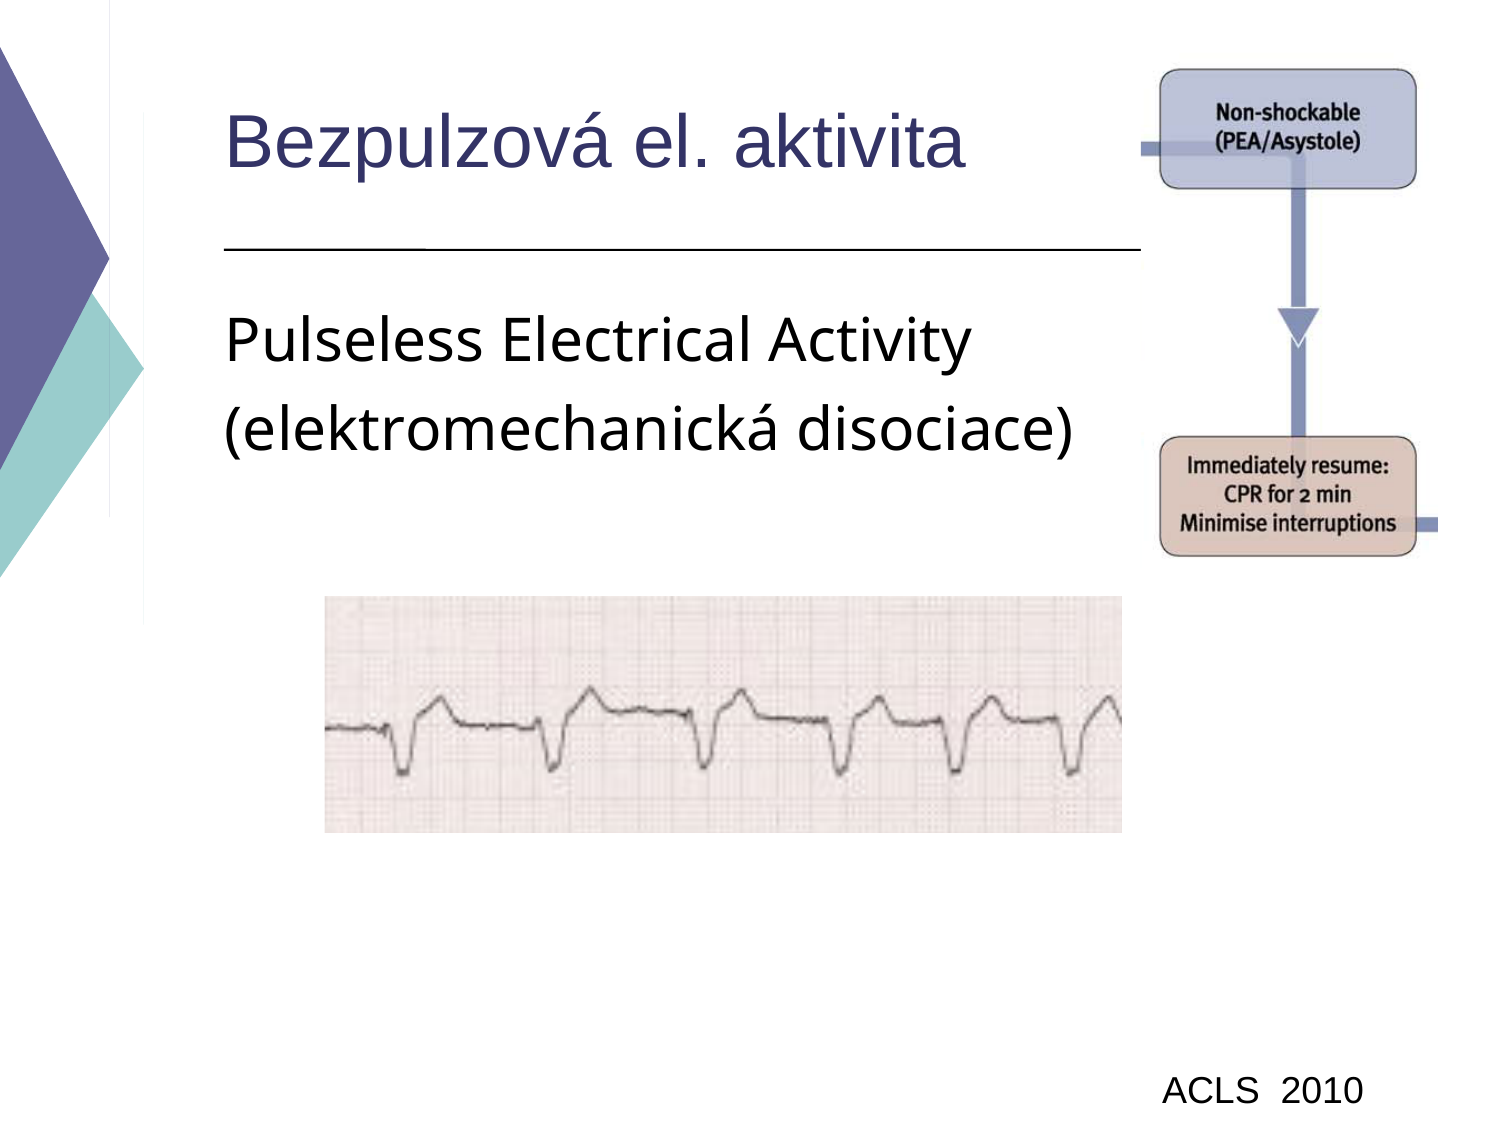

# Bezpulzová el. aktivita
Pulseless Electrical Activity
(elektromechanická disociace)
ACLS 2010